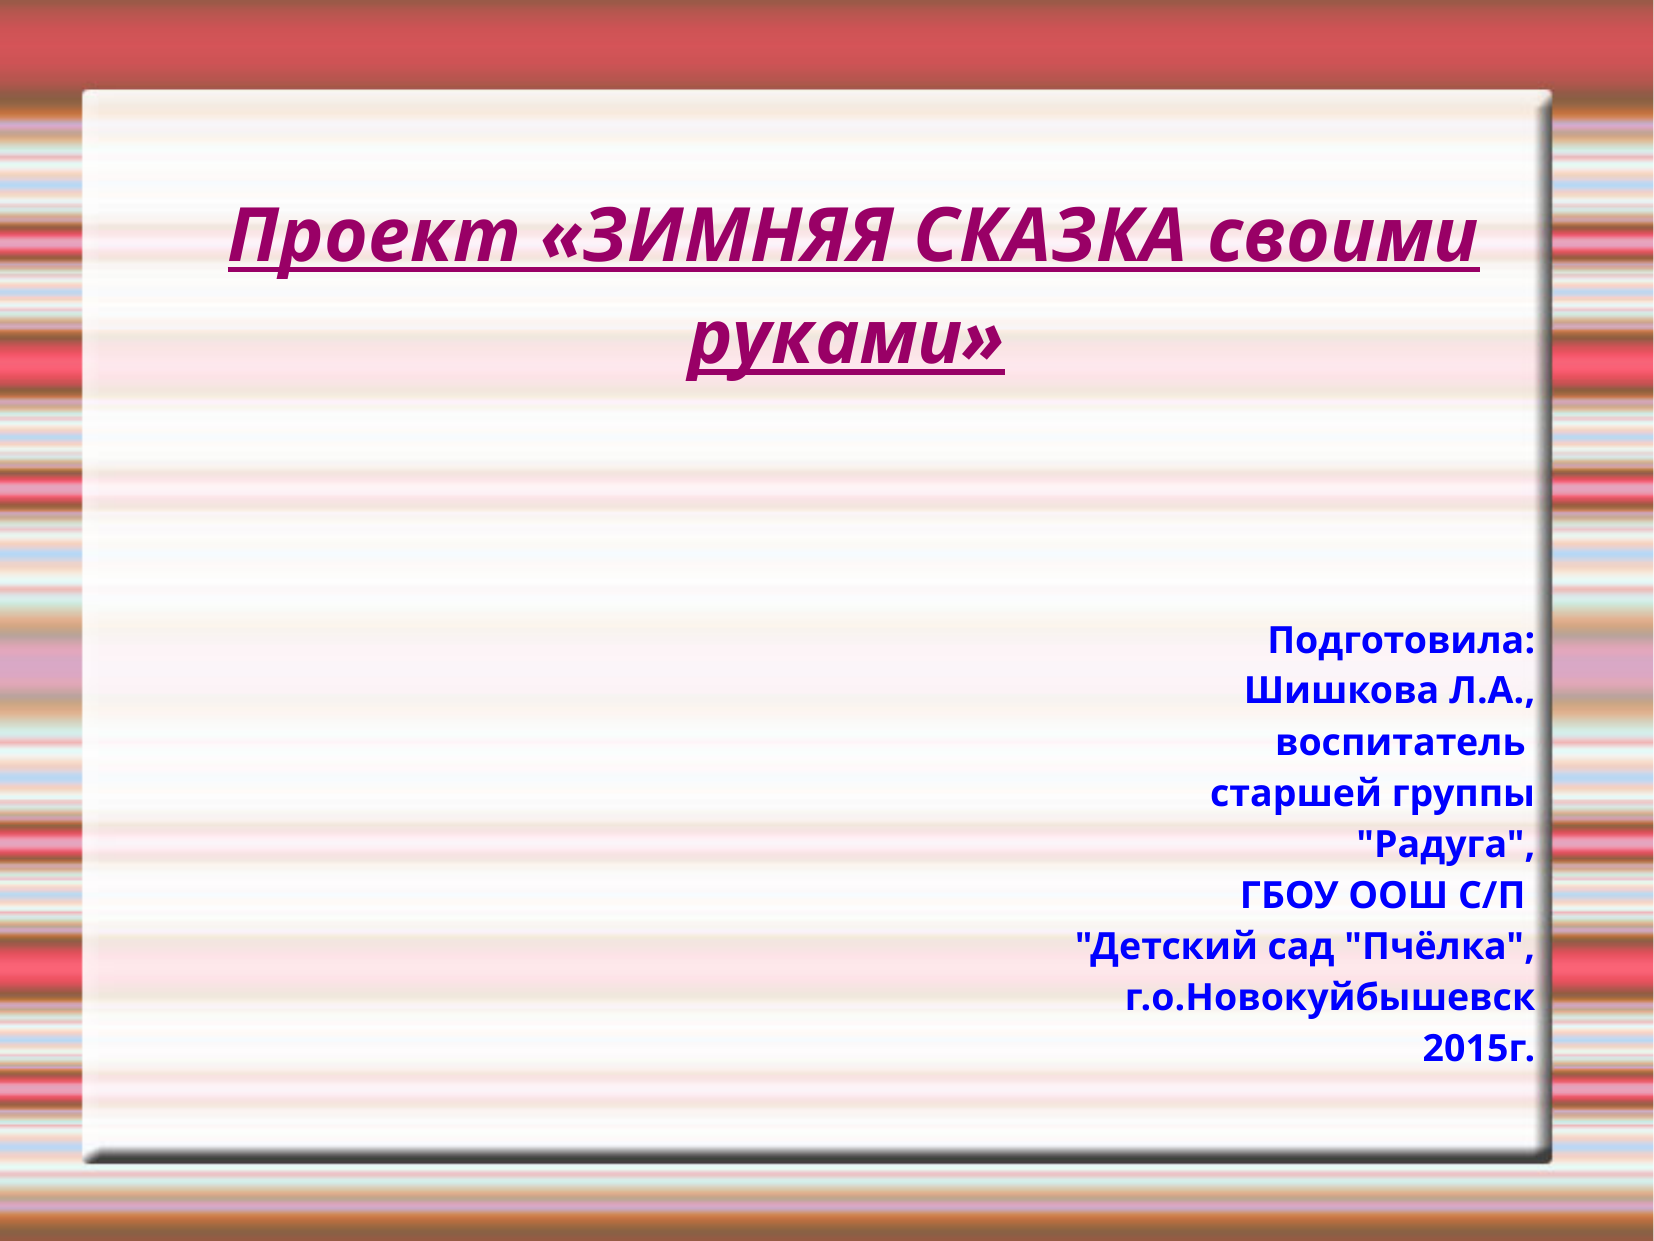

# Проект «ЗИМНЯЯ СКАЗКА своими руками»
Подготовила:
Шишкова Л.А.,
воспитатель
старшей группы
"Радуга",
ГБОУ ООШ С/П
"Детский сад "Пчёлка",
 г.о.Новокуйбышевск
2015г.